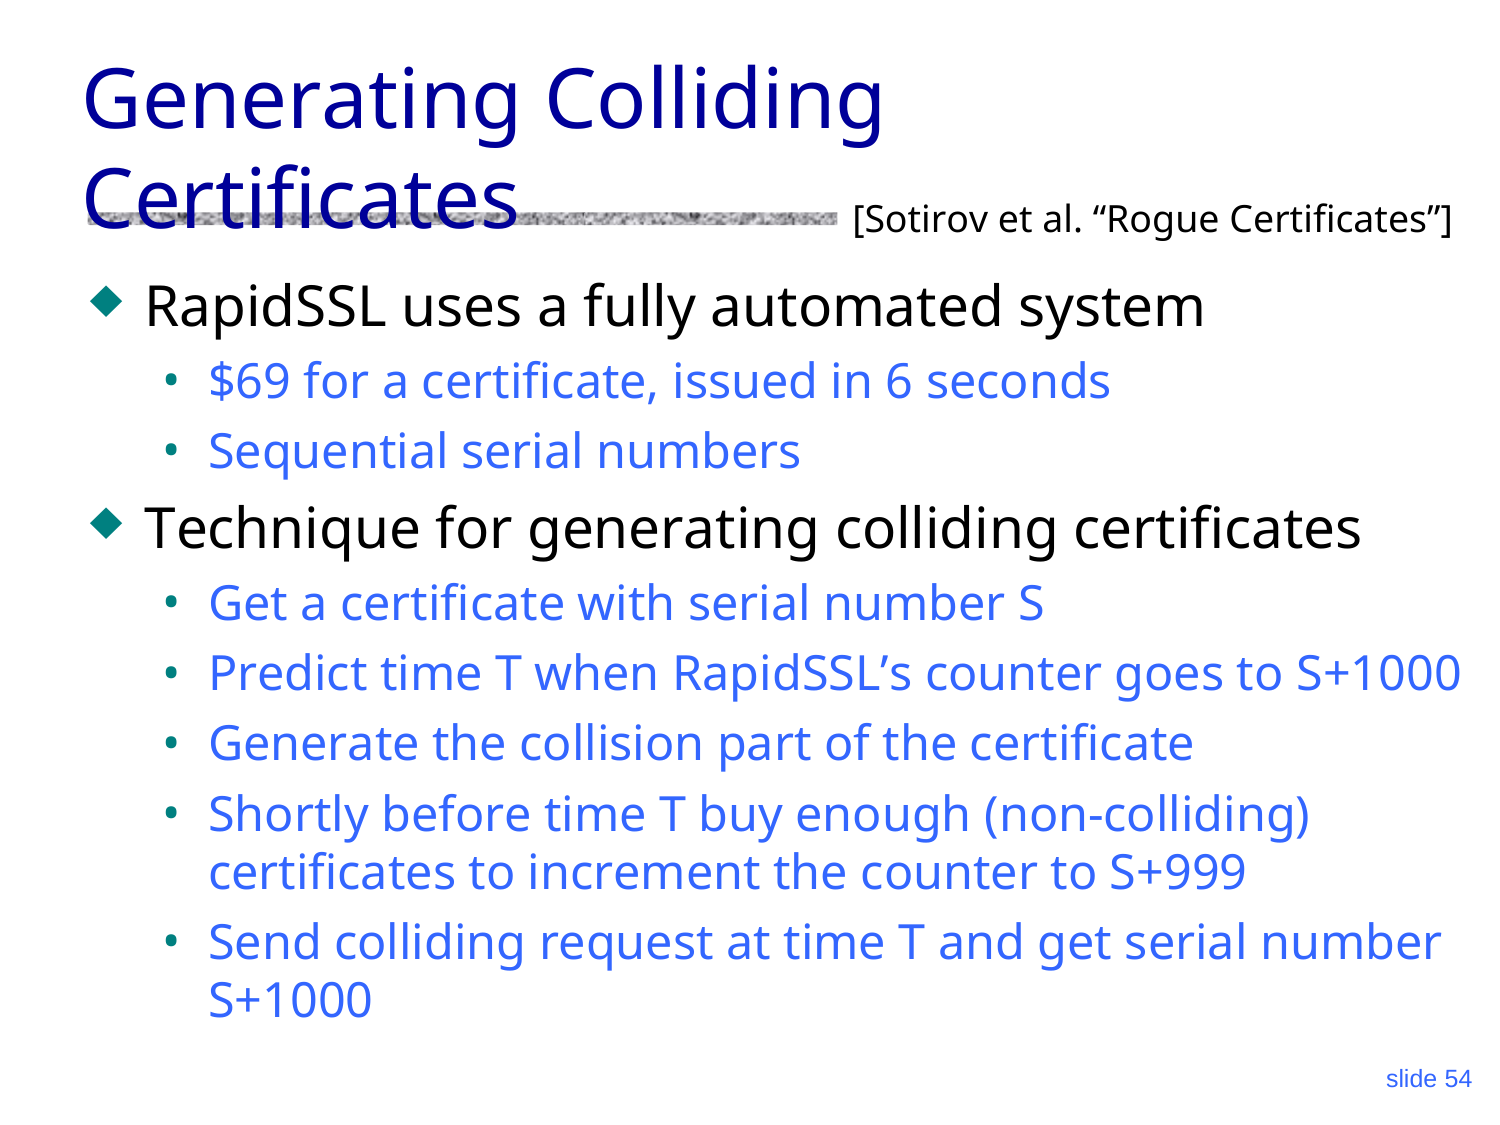

# Generating Colliding Certificates
[Sotirov et al. “Rogue Certificates”]
RapidSSL uses a fully automated system
$69 for a certificate, issued in 6 seconds
Sequential serial numbers
Technique for generating colliding certificates
Get a certificate with serial number S
Predict time T when RapidSSL’s counter goes to S+1000
Generate the collision part of the certificate
Shortly before time T buy enough (non-colliding) certificates to increment the counter to S+999
Send colliding request at time T and get serial number S+1000
slide